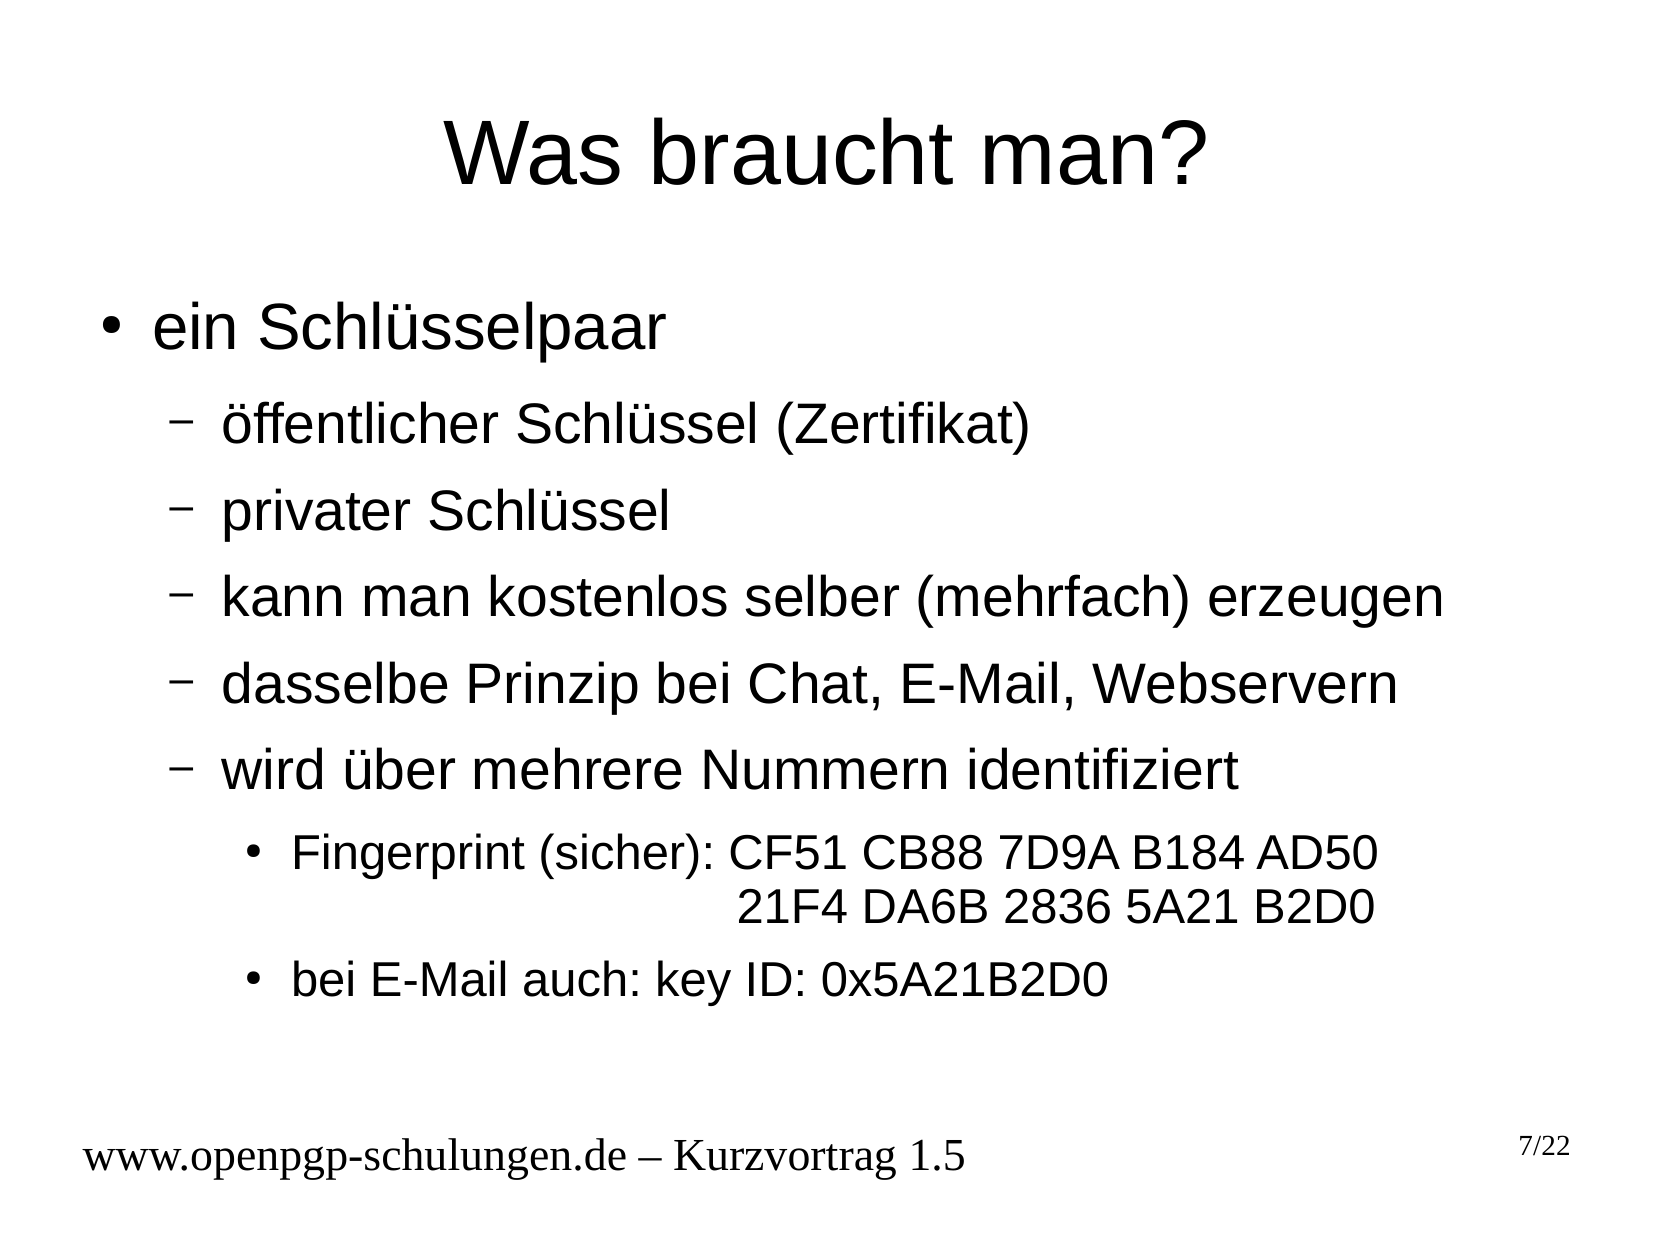

# Was braucht man?
ein Schlüsselpaar
öffentlicher Schlüssel (Zertifikat)
privater Schlüssel
kann man kostenlos selber (mehrfach) erzeugen
dasselbe Prinzip bei Chat, E-Mail, Webservern
wird über mehrere Nummern identifiziert
Fingerprint (sicher): CF51 CB88 7D9A B184 AD50
21F4 DA6B 2836 5A21 B2D0
bei E-Mail auch: key ID: 0x5A21B2D0
7